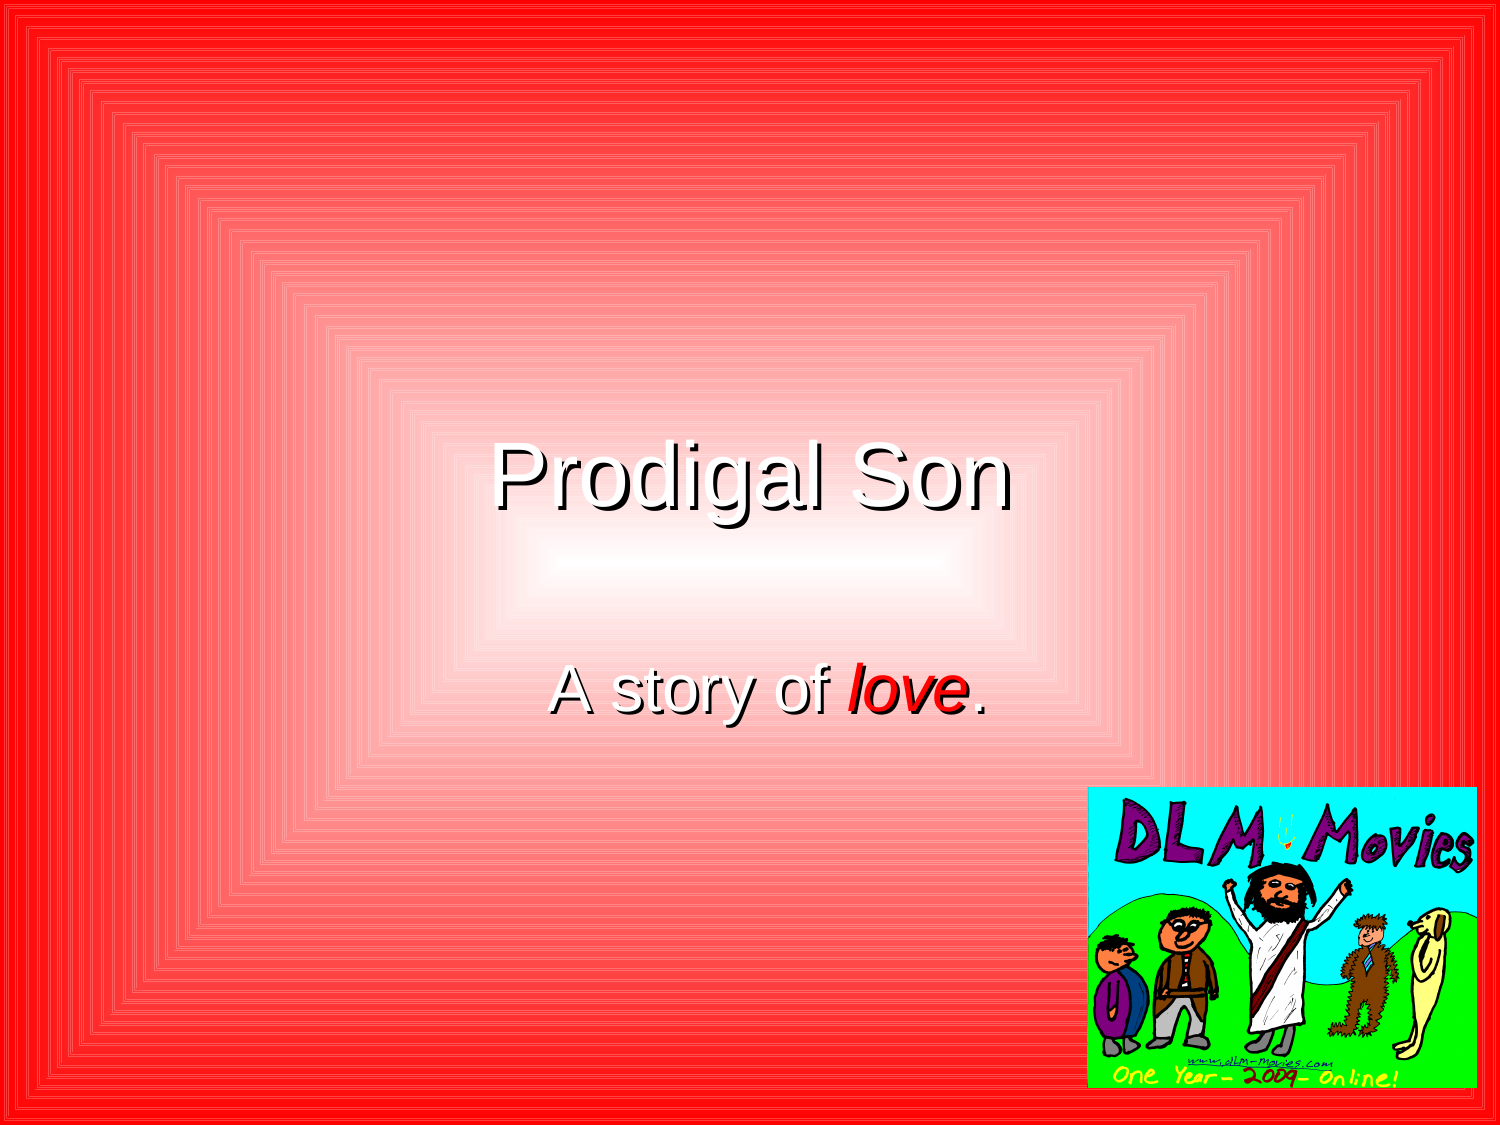

# Prodigal Son
A story of love.